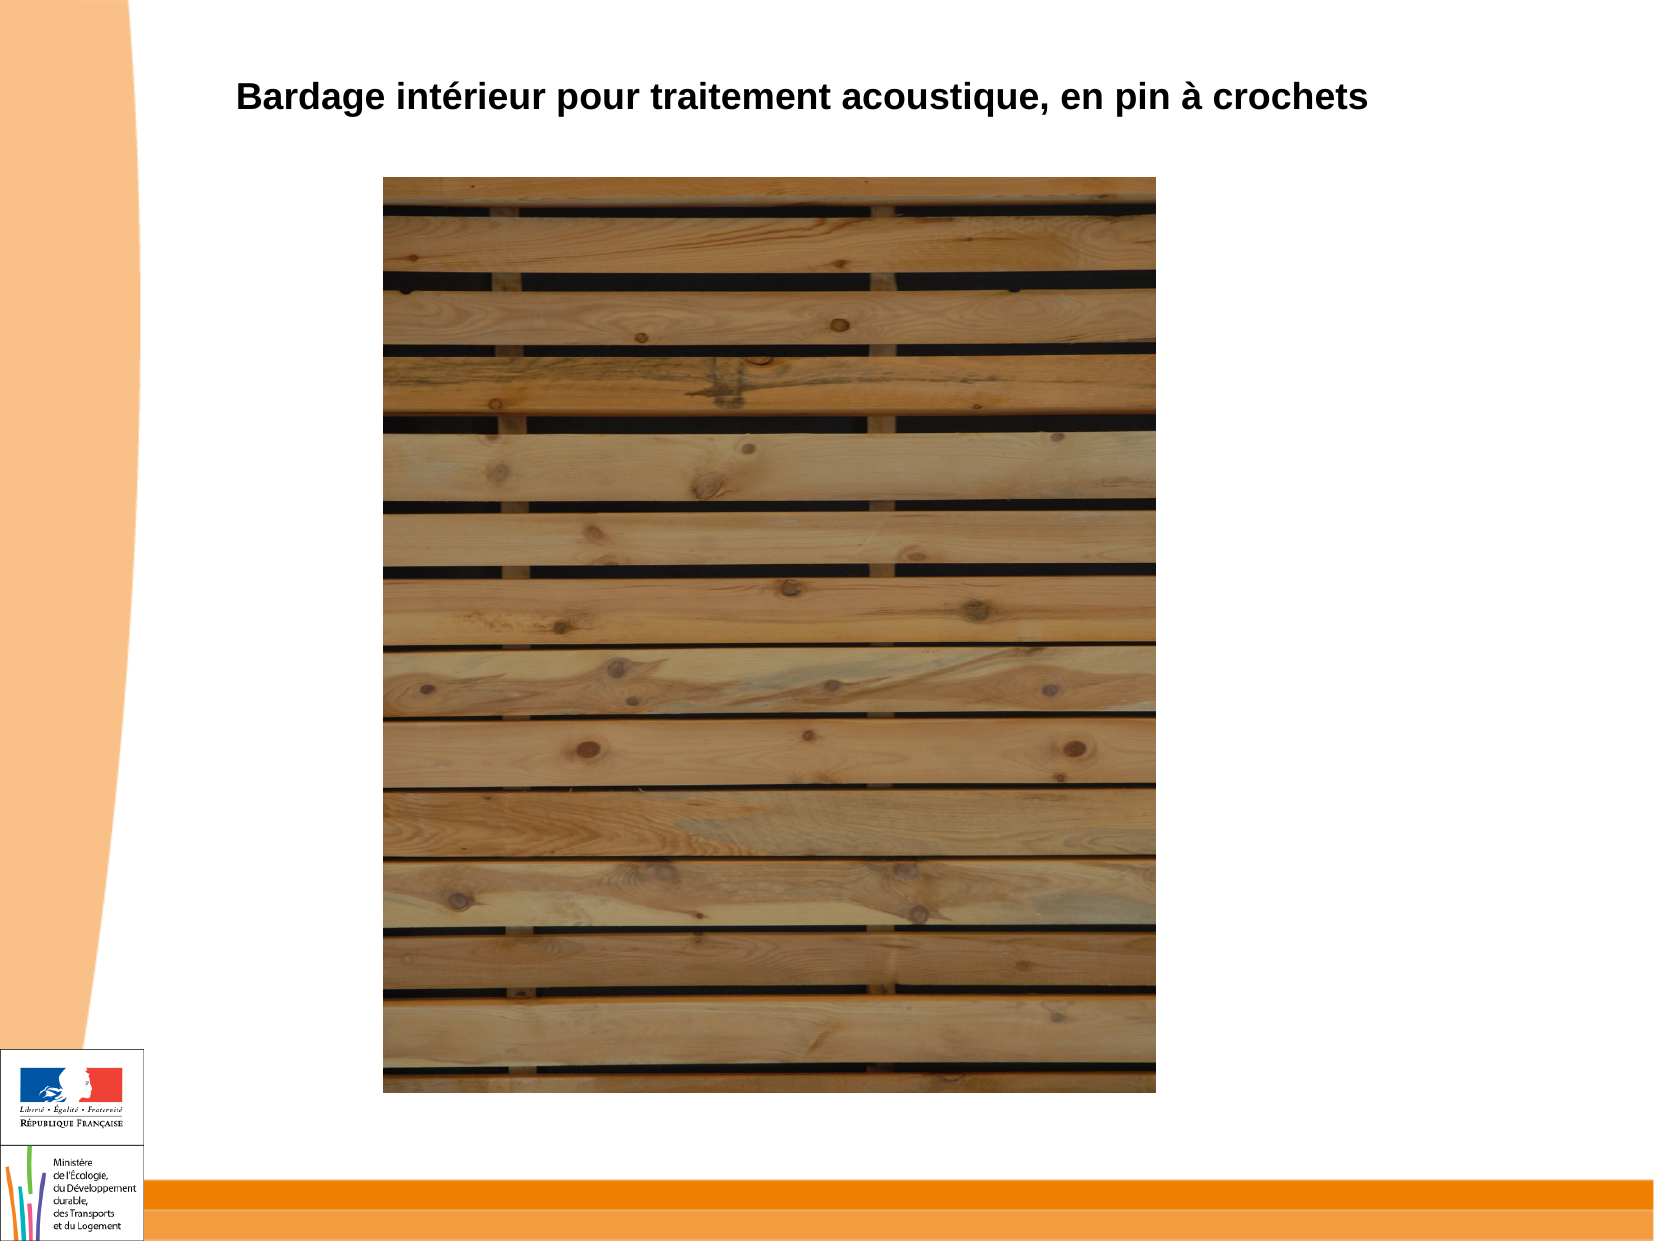

# Bardage intérieur pour traitement acoustique, en pin à crochets